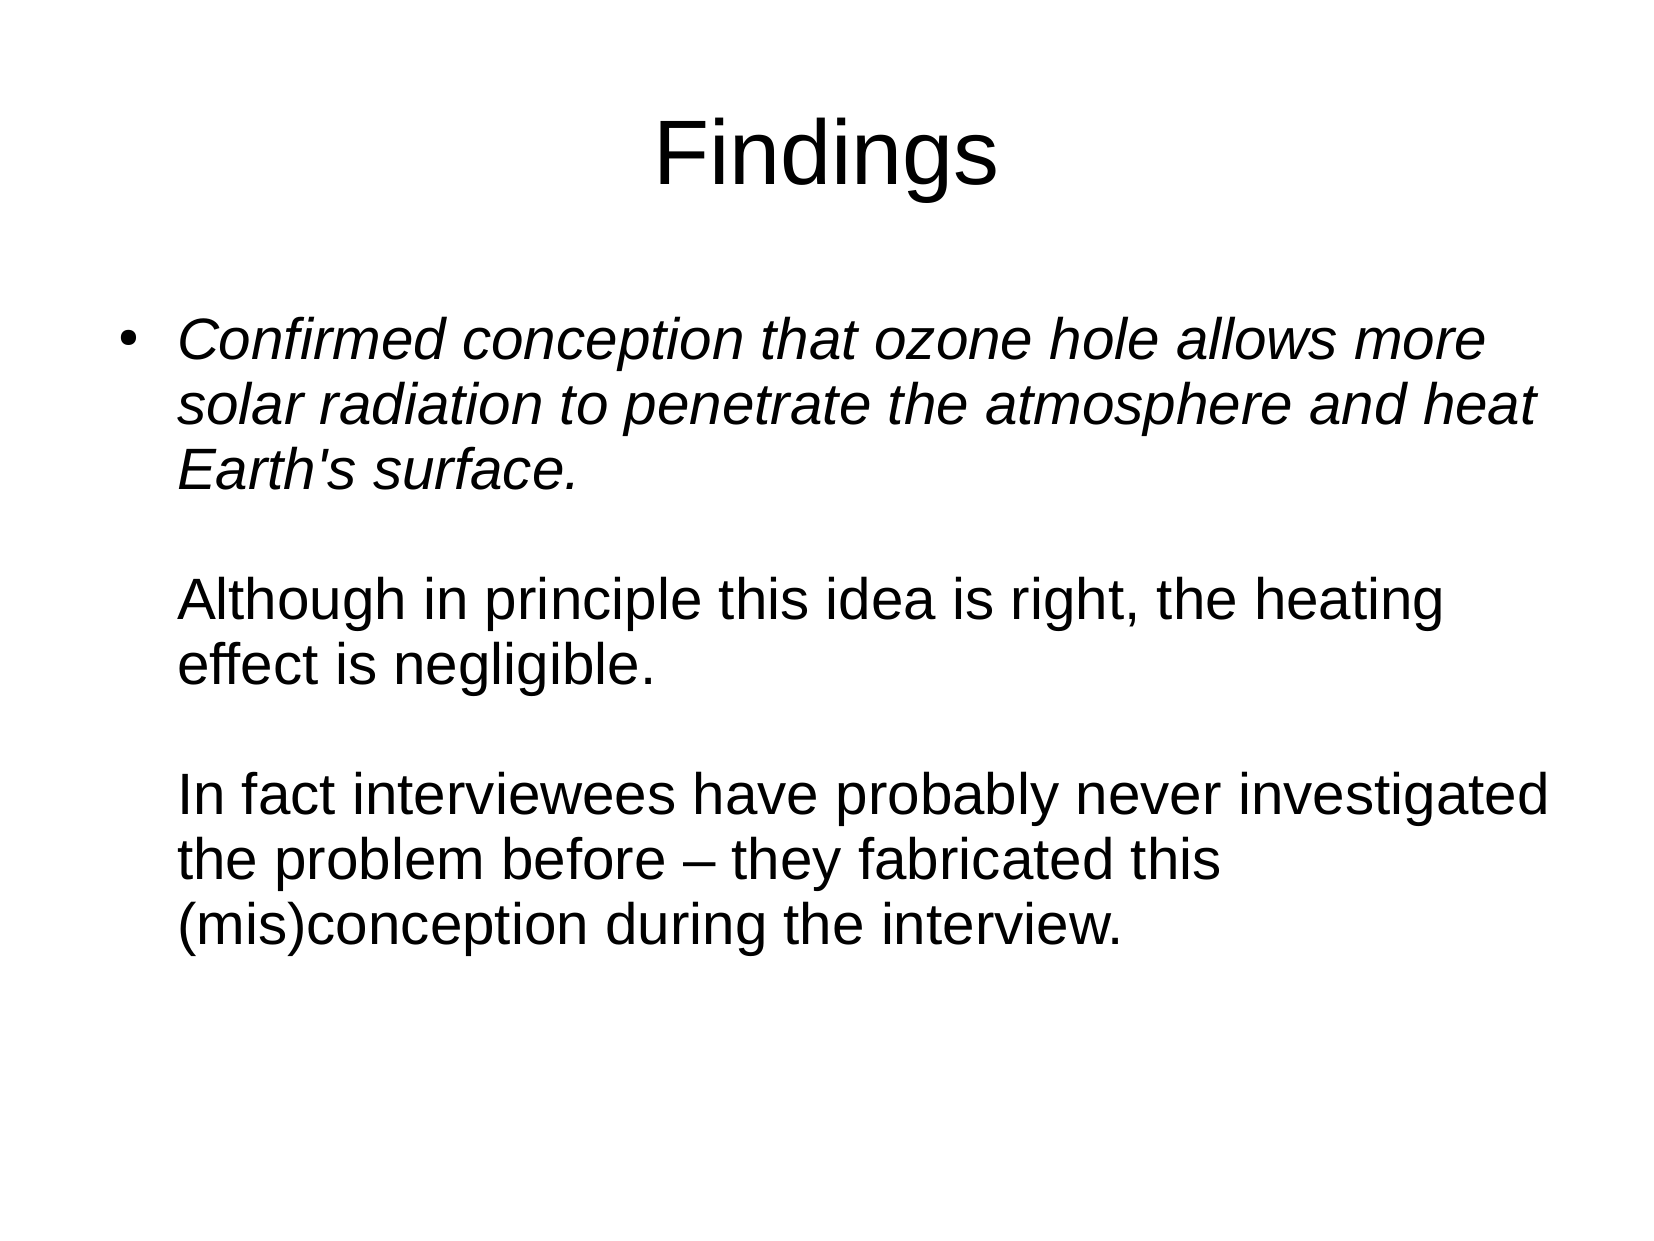

# Findings
Confirmed conception that ozone hole allows more solar radiation to penetrate the atmosphere and heat Earth's surface.
Although in principle this idea is right, the heating effect is negligible.
In fact interviewees have probably never investigated the problem before – they fabricated this (mis)conception during the interview.